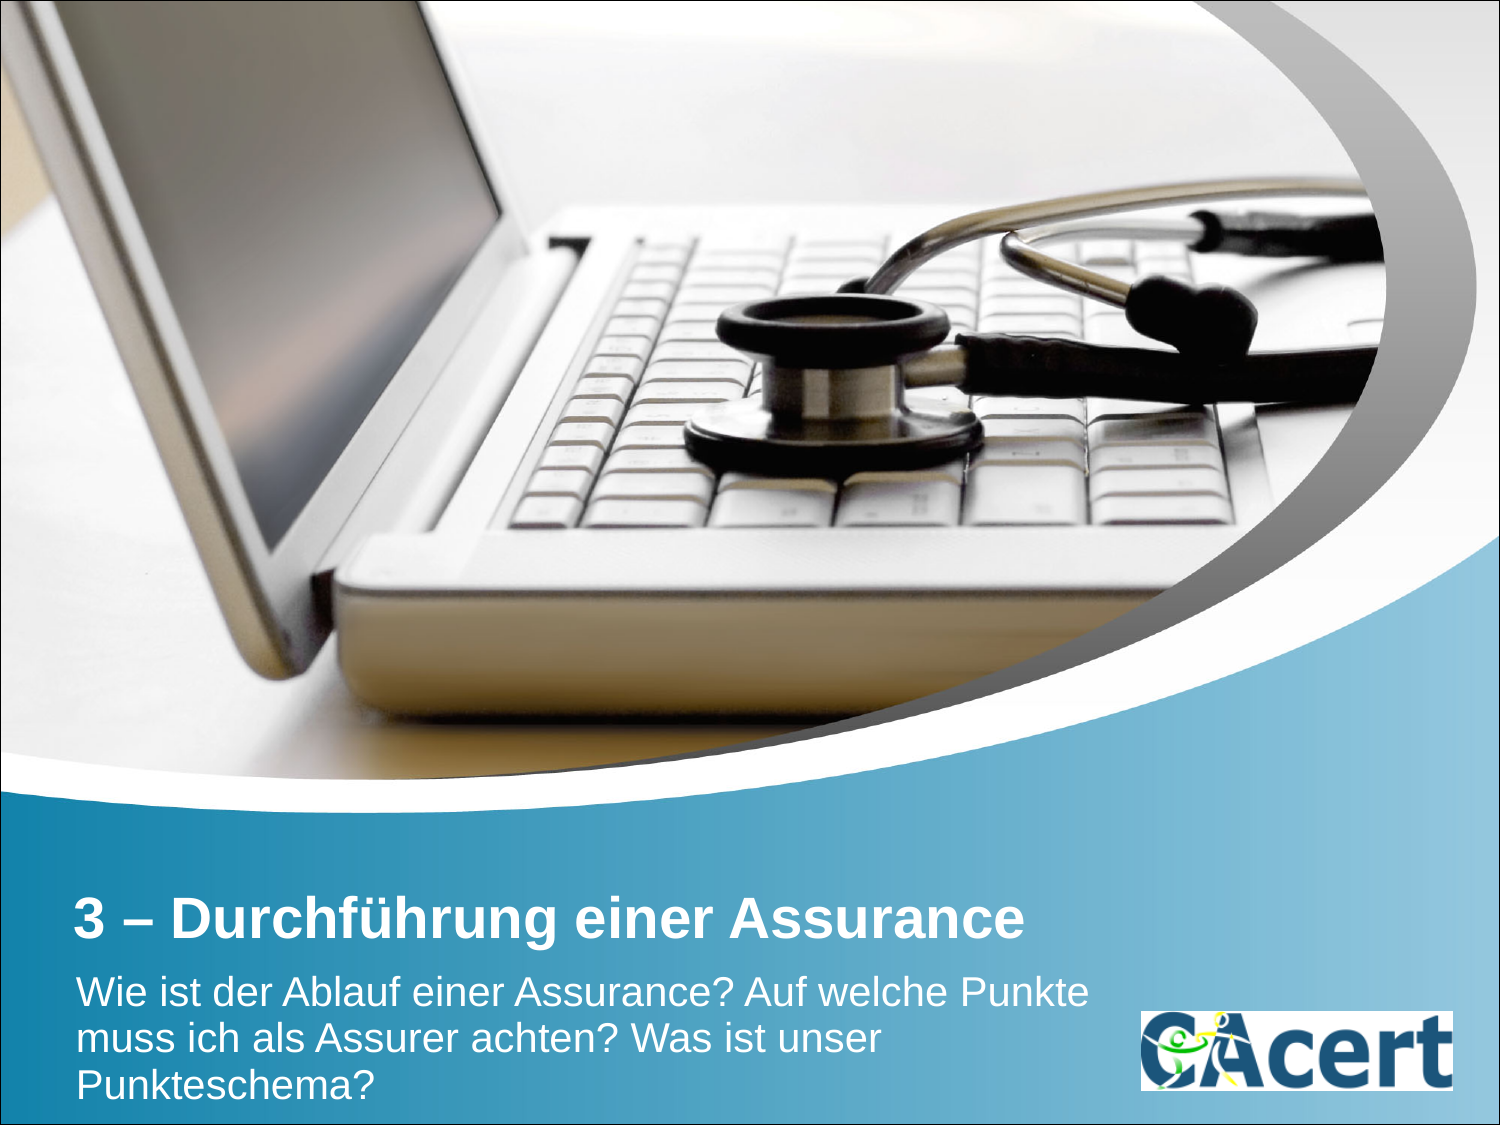

# 3 – Durchführung einer Assurance
Wie ist der Ablauf einer Assurance? Auf welche Punkte muss ich als Assurer achten? Was ist unser Punkteschema?